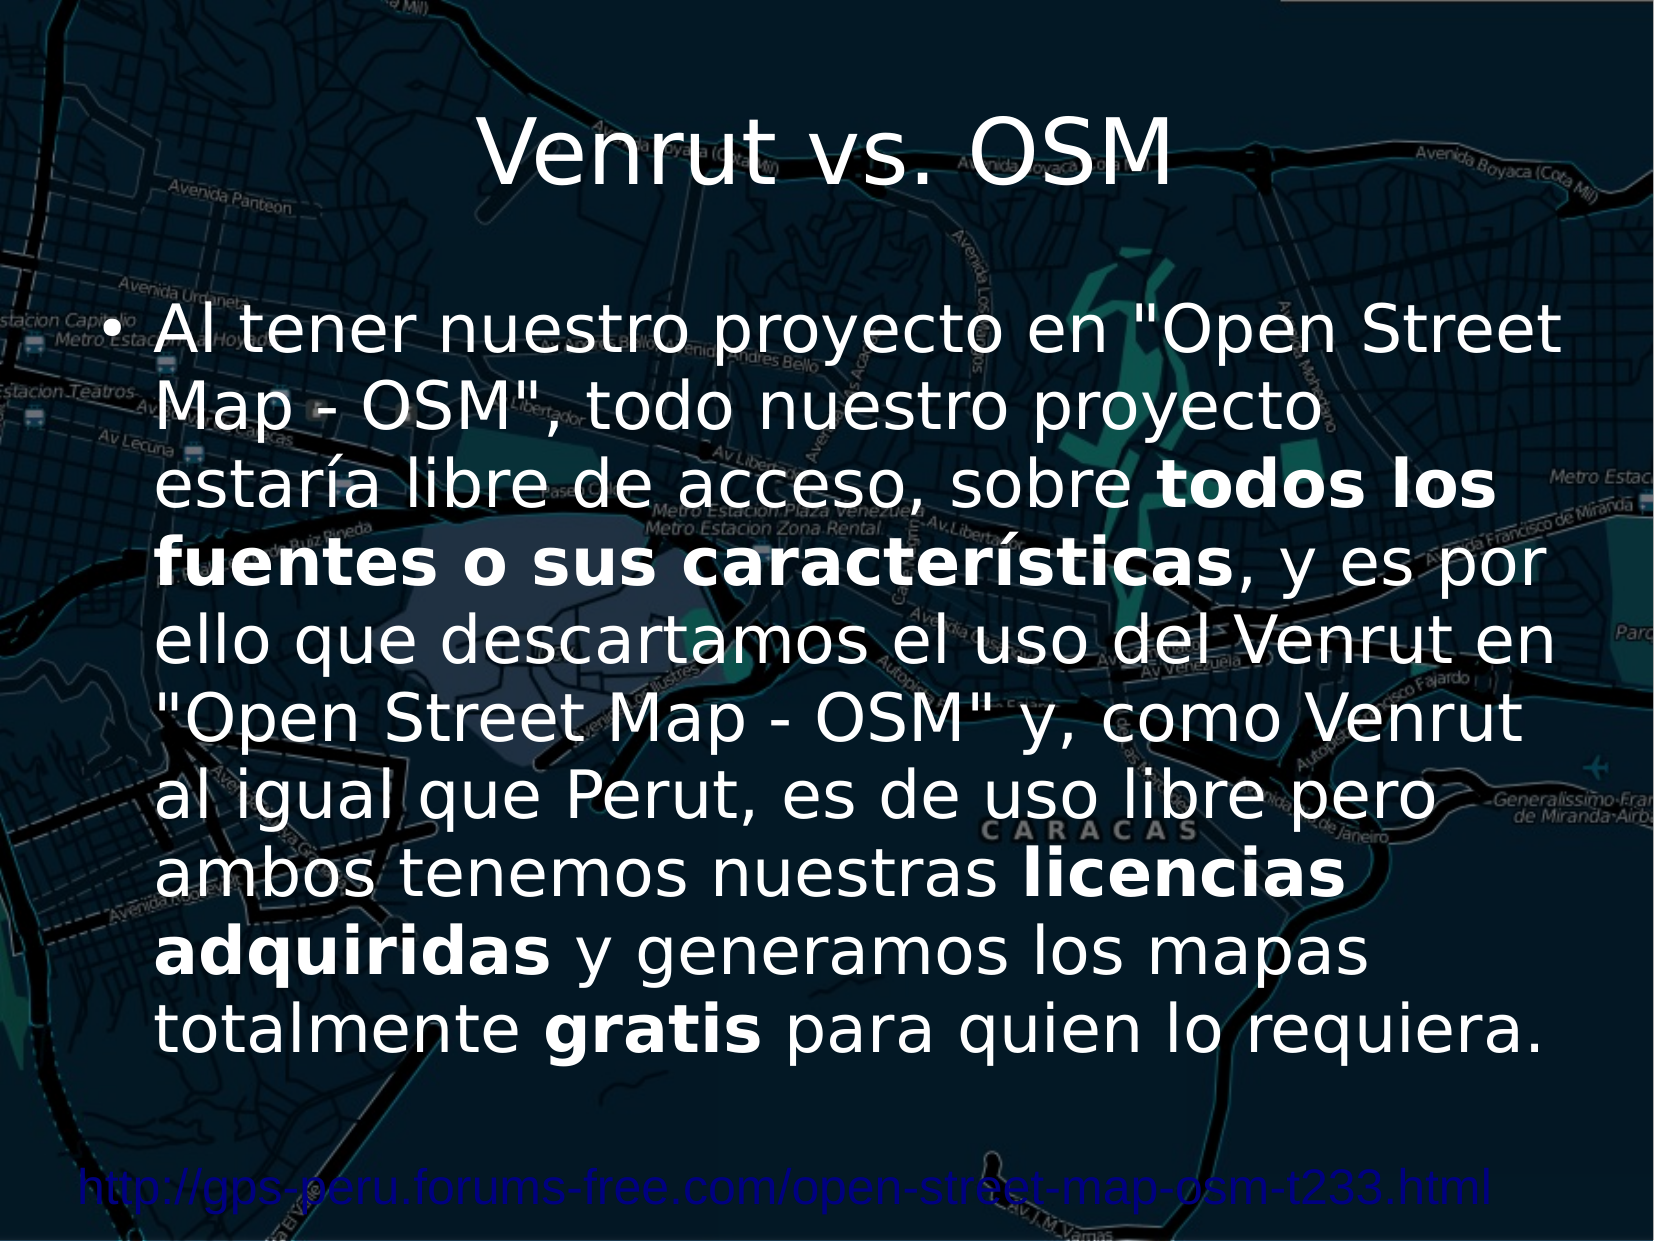

# Venrut vs. OSM
Al tener nuestro proyecto en "Open Street Map - OSM", todo nuestro proyecto estaría libre de acceso, sobre todos los fuentes o sus características, y es por ello que descartamos el uso del Venrut en "Open Street Map - OSM" y, como Venrut al igual que Perut, es de uso libre pero ambos tenemos nuestras licencias adquiridas y generamos los mapas totalmente gratis para quien lo requiera.
http://gps-peru.forums-free.com/open-street-map-osm-t233.html